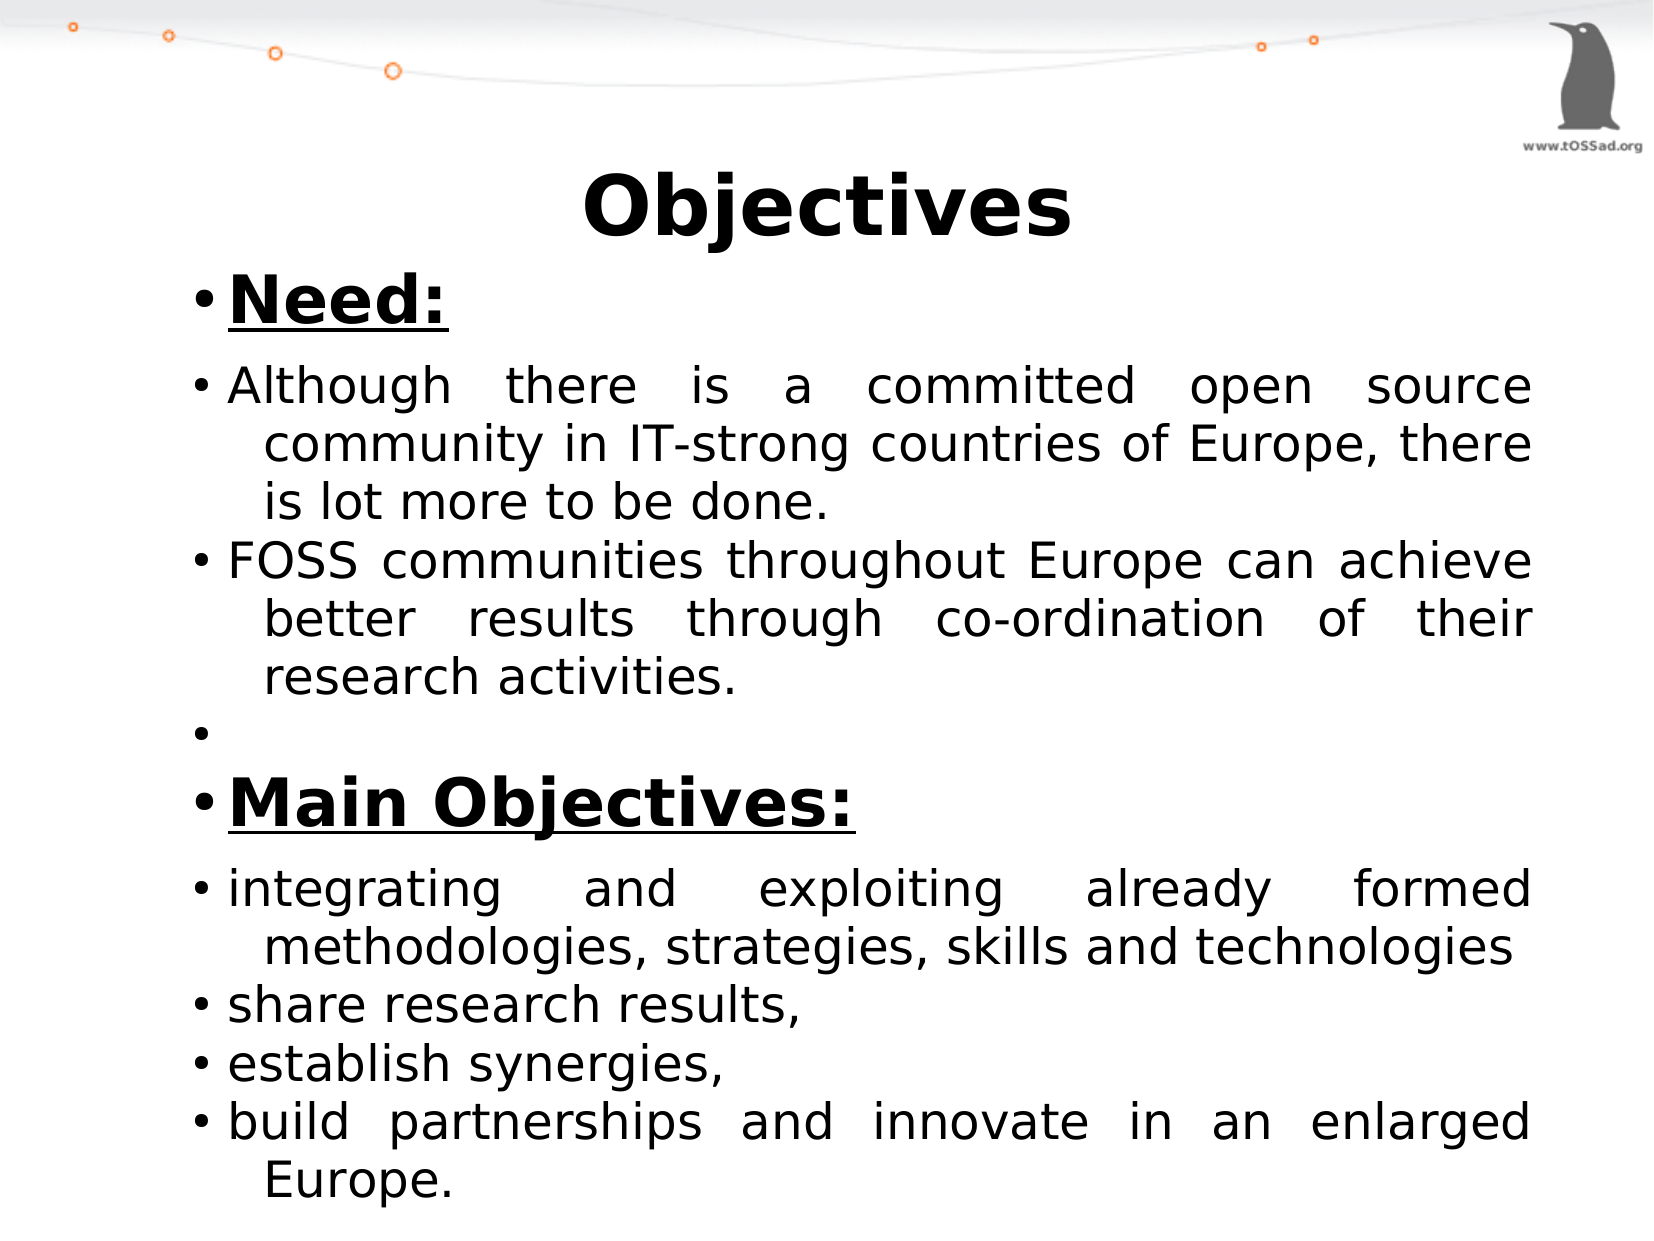

Objectives
# Need:
Although there is a committed open source community in IT-strong countries of Europe, there is lot more to be done.
FOSS communities throughout Europe can achieve better results through co-ordination of their research activities.
Main Objectives:
integrating and exploiting already formed methodologies, strategies, skills and technologies
share research results,
establish synergies,
build partnerships and innovate in an enlarged Europe.